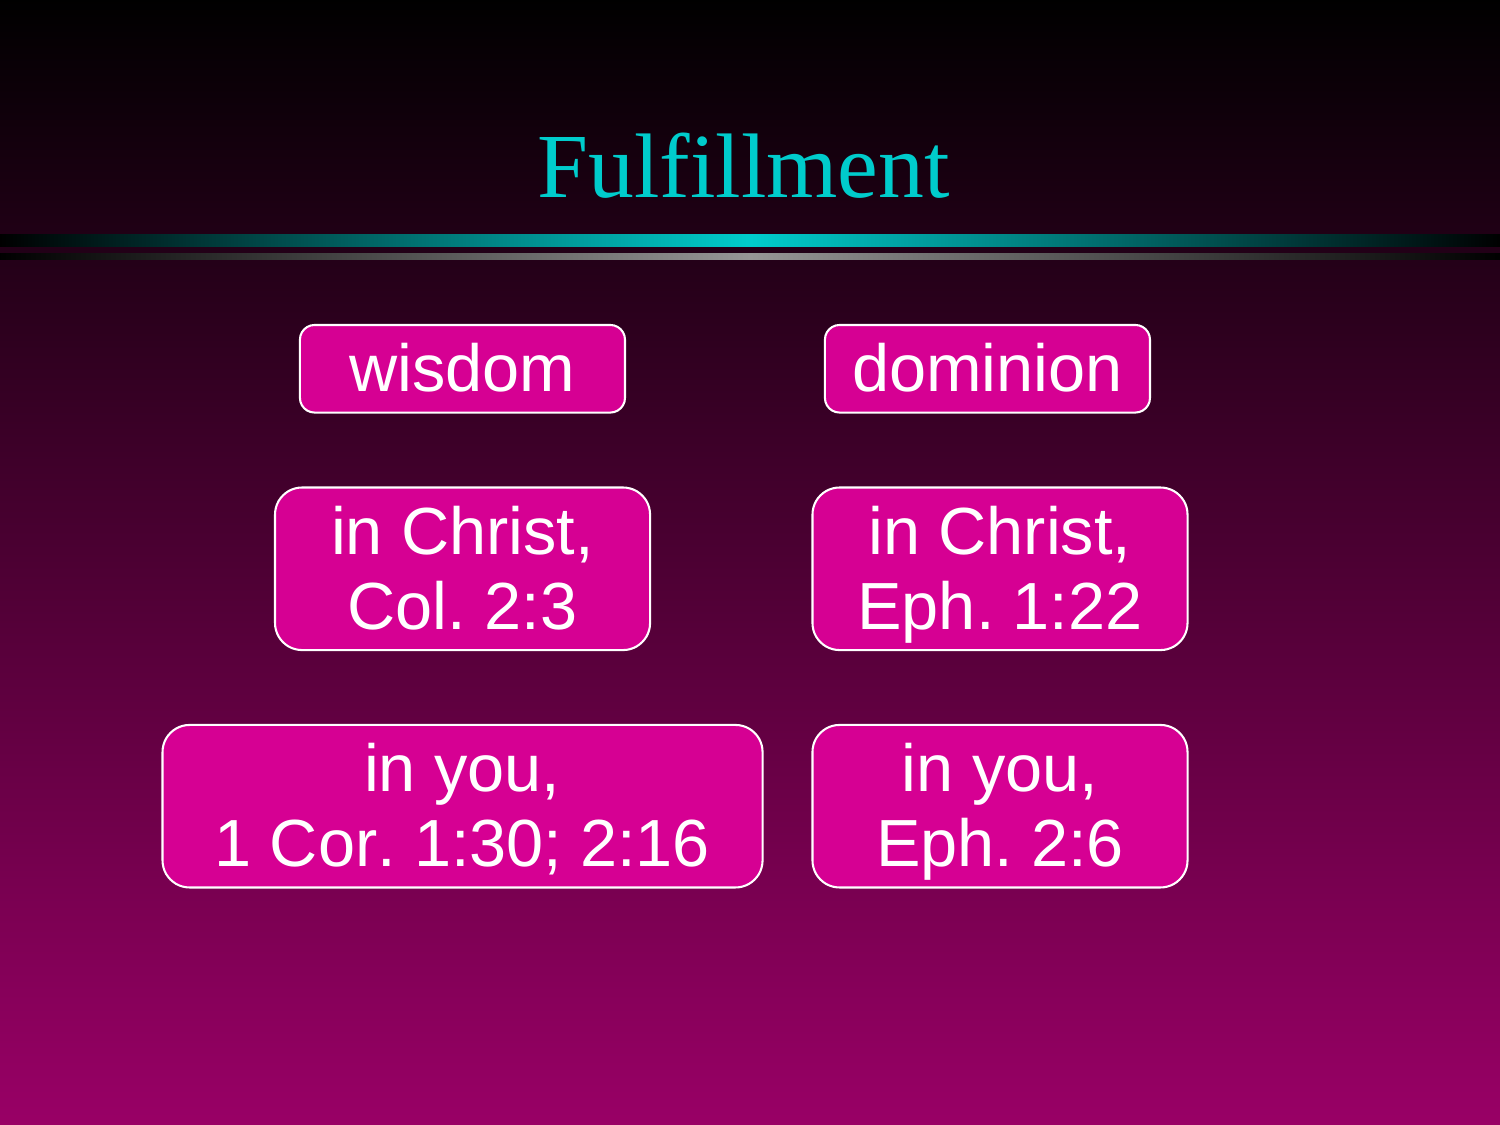

# Fulfillment
wisdom
dominion
in Christ,
Col. 2:3
in Christ,
Eph. 1:22
in you,
1 Cor. 1:30; 2:16
in you,
Eph. 2:6